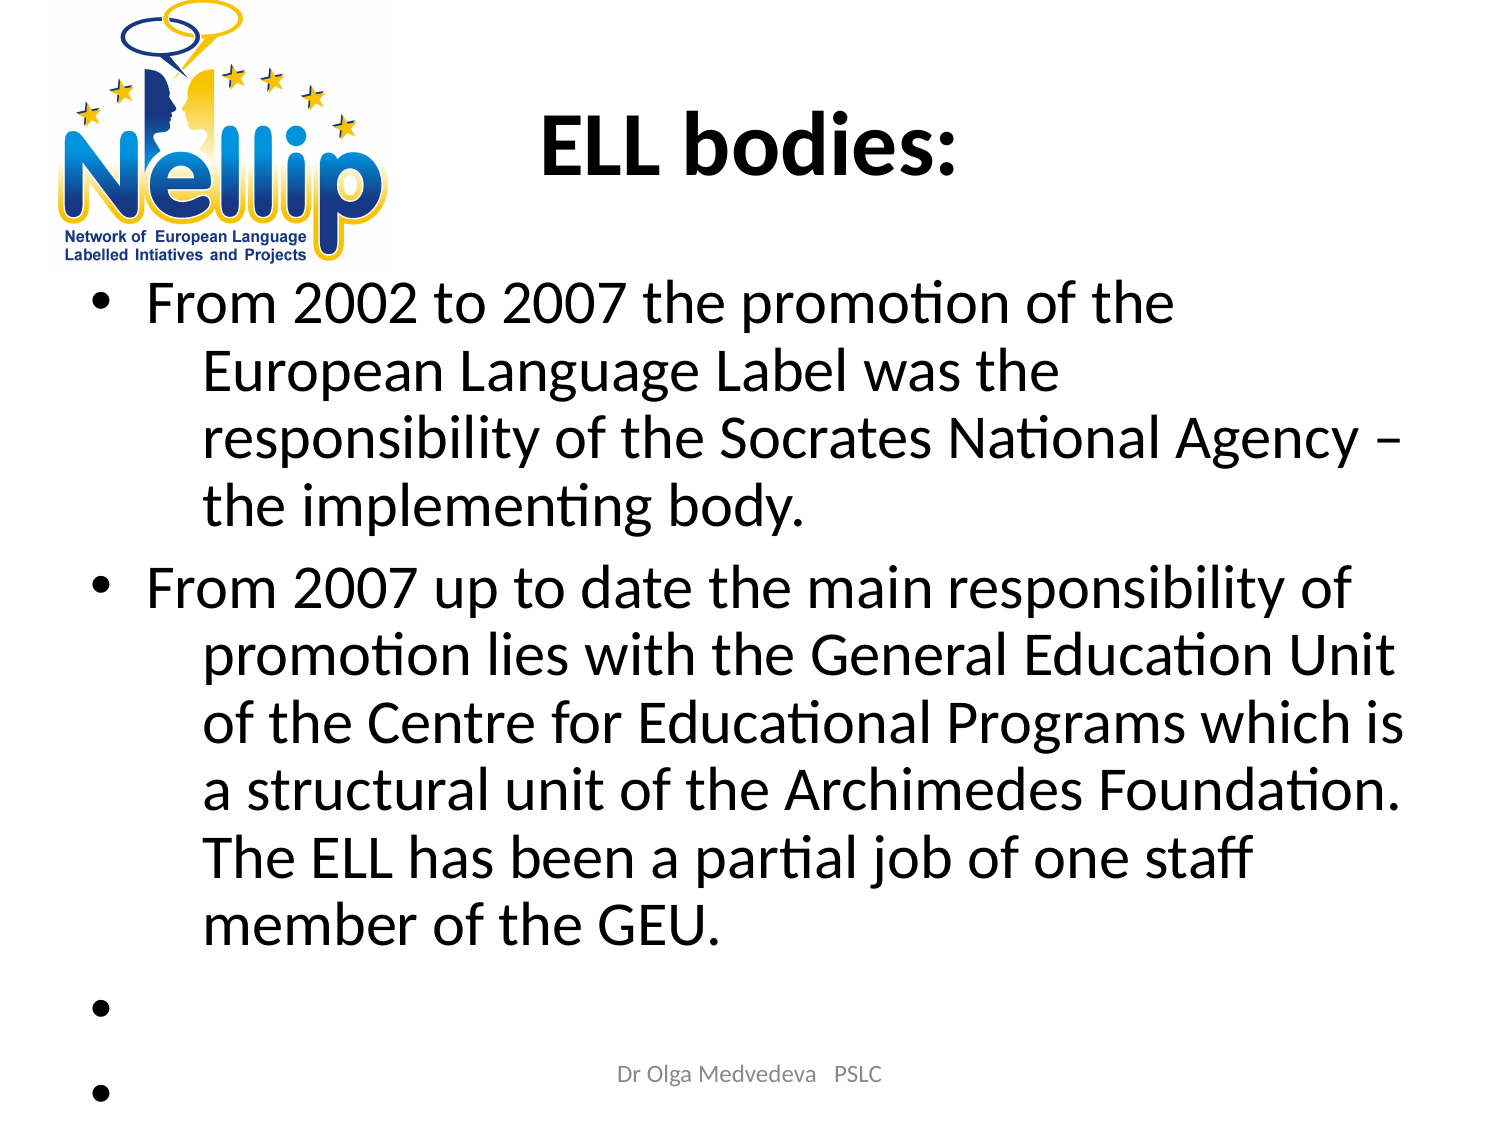

# ELL bodies:
From 2002 to 2007 the promotion of the European Language Label was the responsibility of the Socrates National Agency – the implementing body.
From 2007 up to date the main responsibility of promotion lies with the General Education Unit of the Centre for Educational Programs which is a structural unit of the Archimedes Foundation. The ELL has been a partial job of one staff member of the GEU.
Dr Olga Medvedeva PSLC